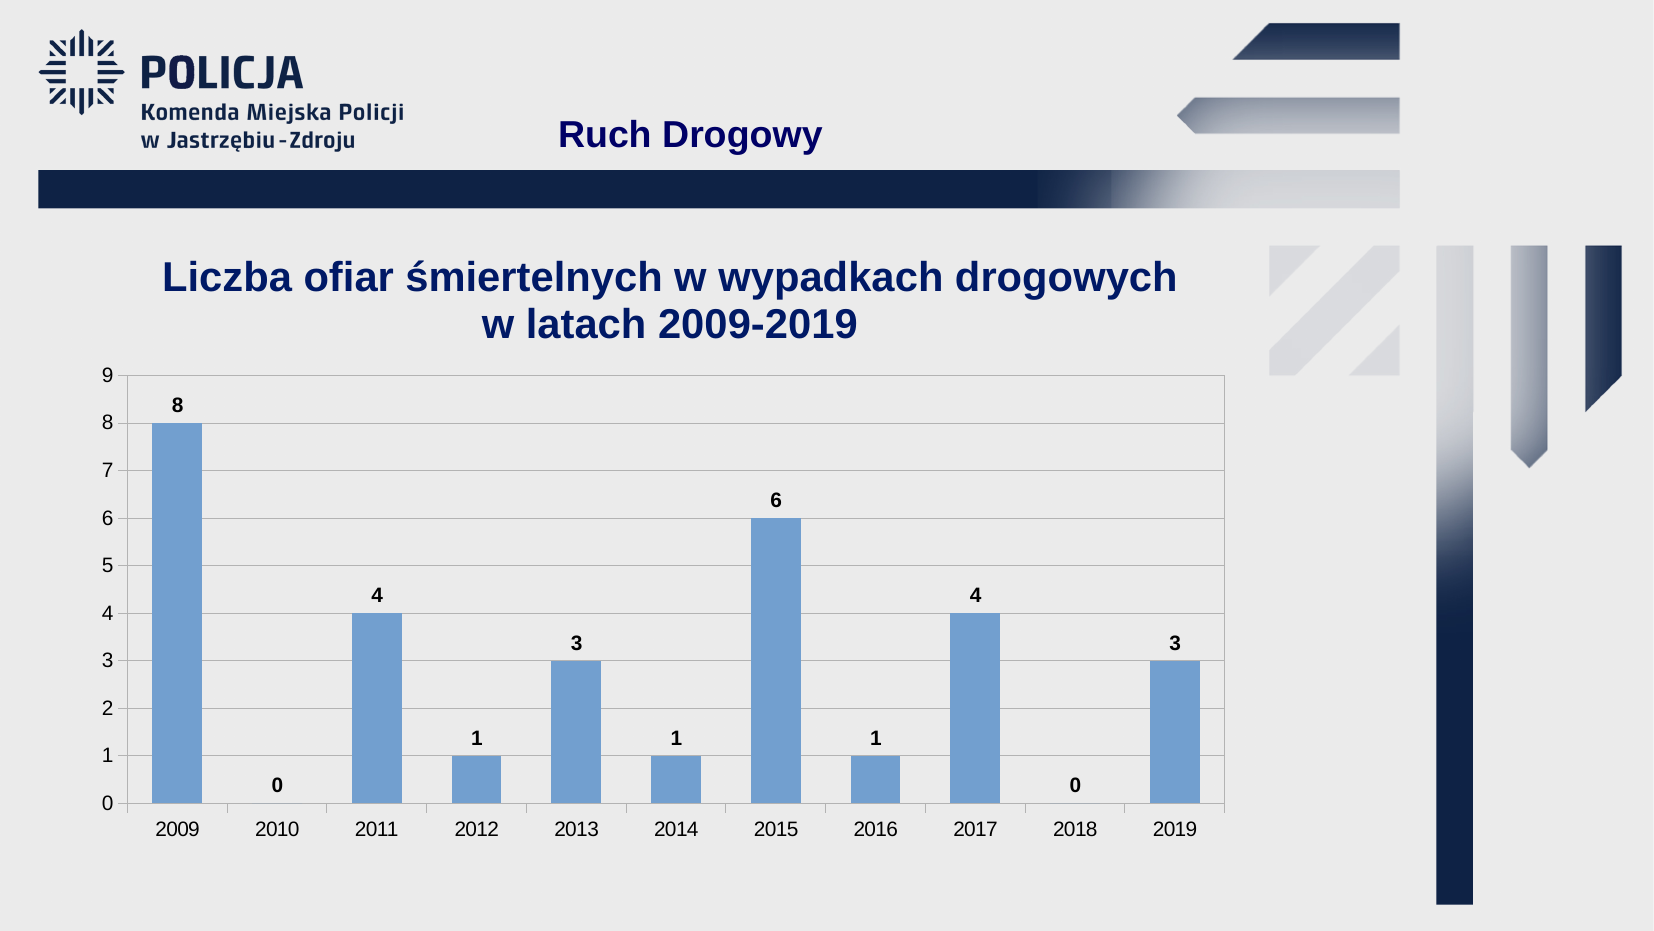

Ruch Drogowy
Liczba ofiar śmiertelnych w wypadkach drogowych
w latach 2009-2019
### Chart
| Category | Kolumna 2 |
|---|---|
| 2009 | 8.0 |
| 2010 | 0.0 |
| 2011 | 4.0 |
| 2012 | 1.0 |
| 2013 | 3.0 |
| 2014 | 1.0 |
| 2015 | 6.0 |
| 2016 | 1.0 |
| 2017 | 4.0 |
| 2018 | 0.0 |
| 2019 | 3.0 |